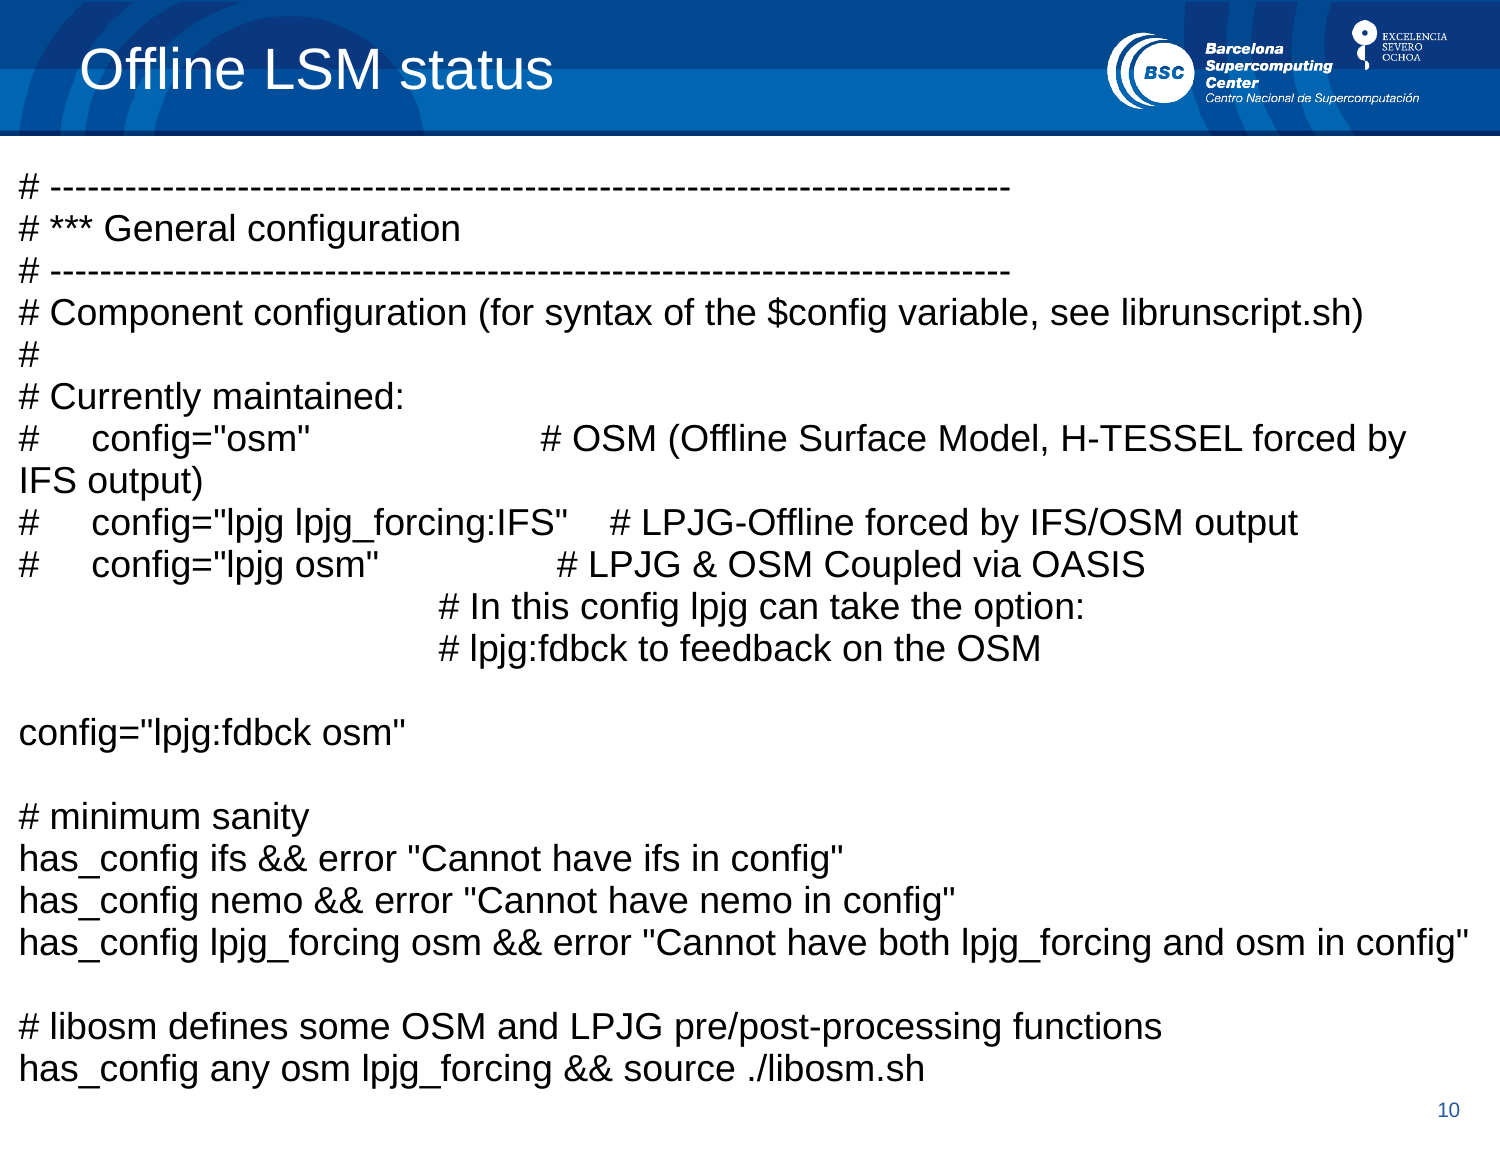

# Offline LSM status
# -----------------------------------------------------------------------------
# *** General configuration
# -----------------------------------------------------------------------------
# Component configuration (for syntax of the $config variable, see librunscript.sh)
#
# Currently maintained:
# config="osm" # OSM (Offline Surface Model, H-TESSEL forced by IFS output)
# config="lpjg lpjg_forcing:IFS" # LPJG-Offline forced by IFS/OSM output
# config="lpjg osm" # LPJG & OSM Coupled via OASIS
 # In this config lpjg can take the option:
 # lpjg:fdbck to feedback on the OSM
config="lpjg:fdbck osm"
# minimum sanity
has_config ifs && error "Cannot have ifs in config"
has_config nemo && error "Cannot have nemo in config"
has_config lpjg_forcing osm && error "Cannot have both lpjg_forcing and osm in config"
# libosm defines some OSM and LPJG pre/post-processing functions
has_config any osm lpjg_forcing && source ./libosm.sh